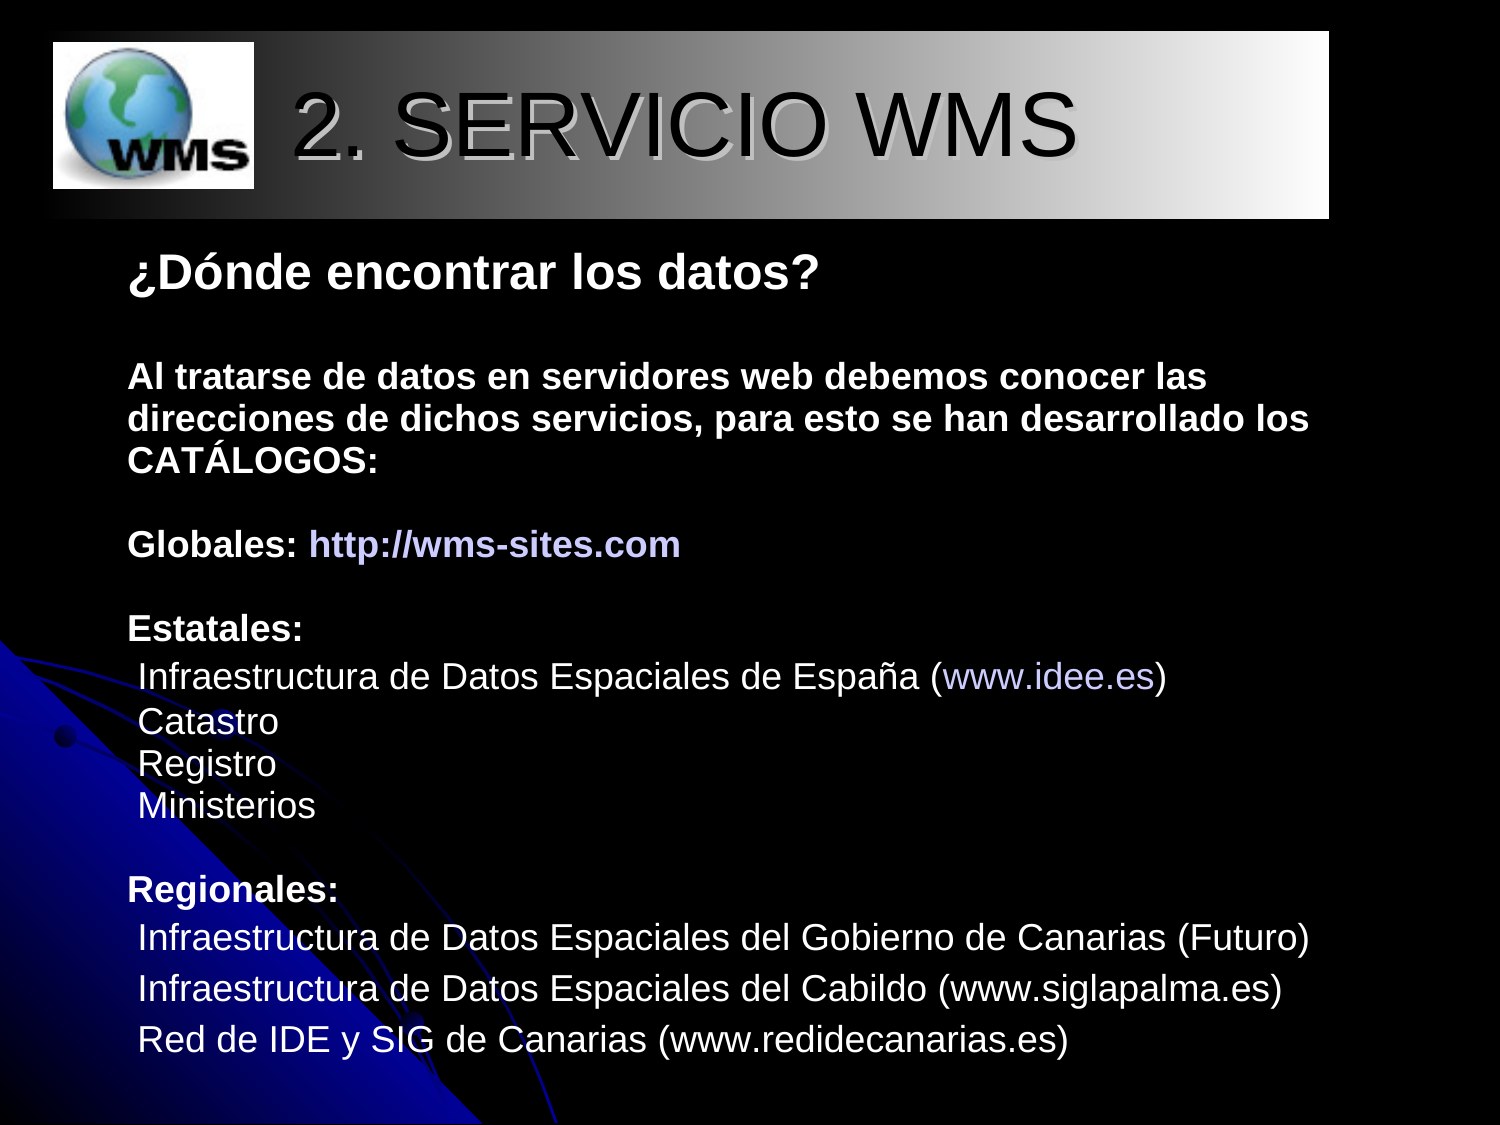

# 2. SERVICIO WMS
¿Dónde encontrar los datos?
Al tratarse de datos en servidores web debemos conocer las direcciones de dichos servicios, para esto se han desarrollado los CATÁLOGOS:
Globales: http://wms-sites.com
Estatales:
 Infraestructura de Datos Espaciales de España (www.idee.es)‏
 Catastro
 Registro
 Ministerios
Regionales:
 Infraestructura de Datos Espaciales del Gobierno de Canarias (Futuro)‏
 Infraestructura de Datos Espaciales del Cabildo (www.siglapalma.es)‏
 Red de IDE y SIG de Canarias (www.redidecanarias.es)‏